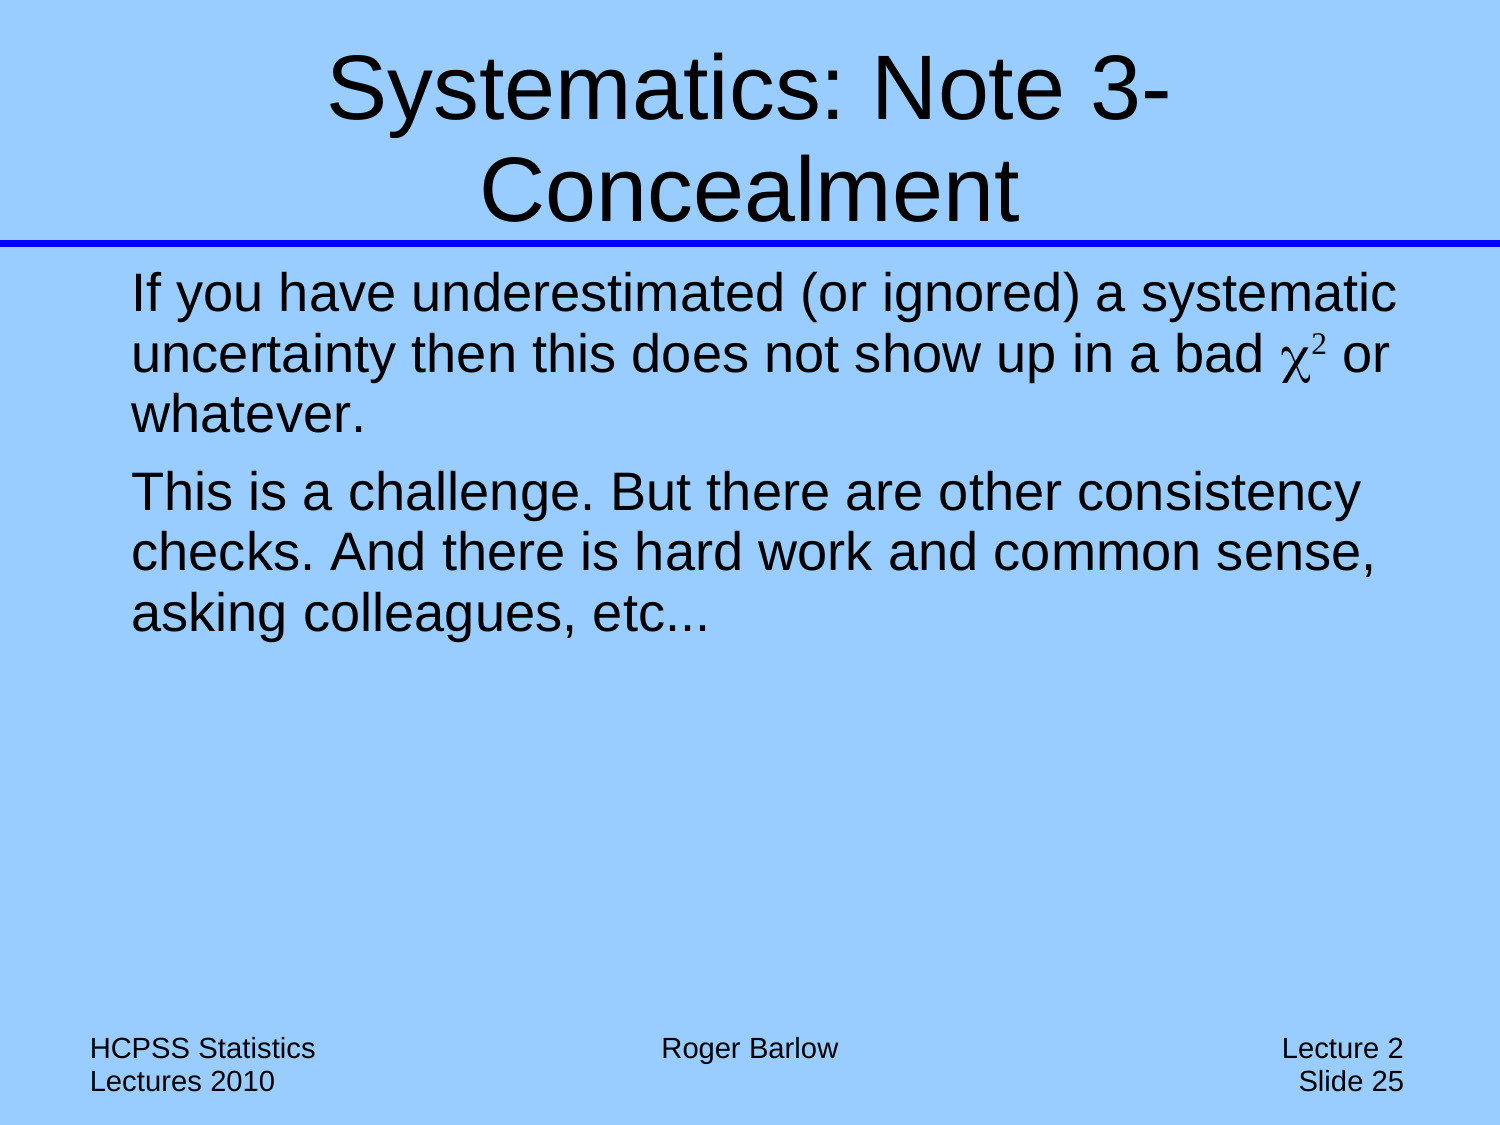

# Systematics: Note 3- Concealment
If you have underestimated (or ignored) a systematic uncertainty then this does not show up in a bad 2 or whatever.
This is a challenge. But there are other consistency checks. And there is hard work and common sense, asking colleagues, etc...
25